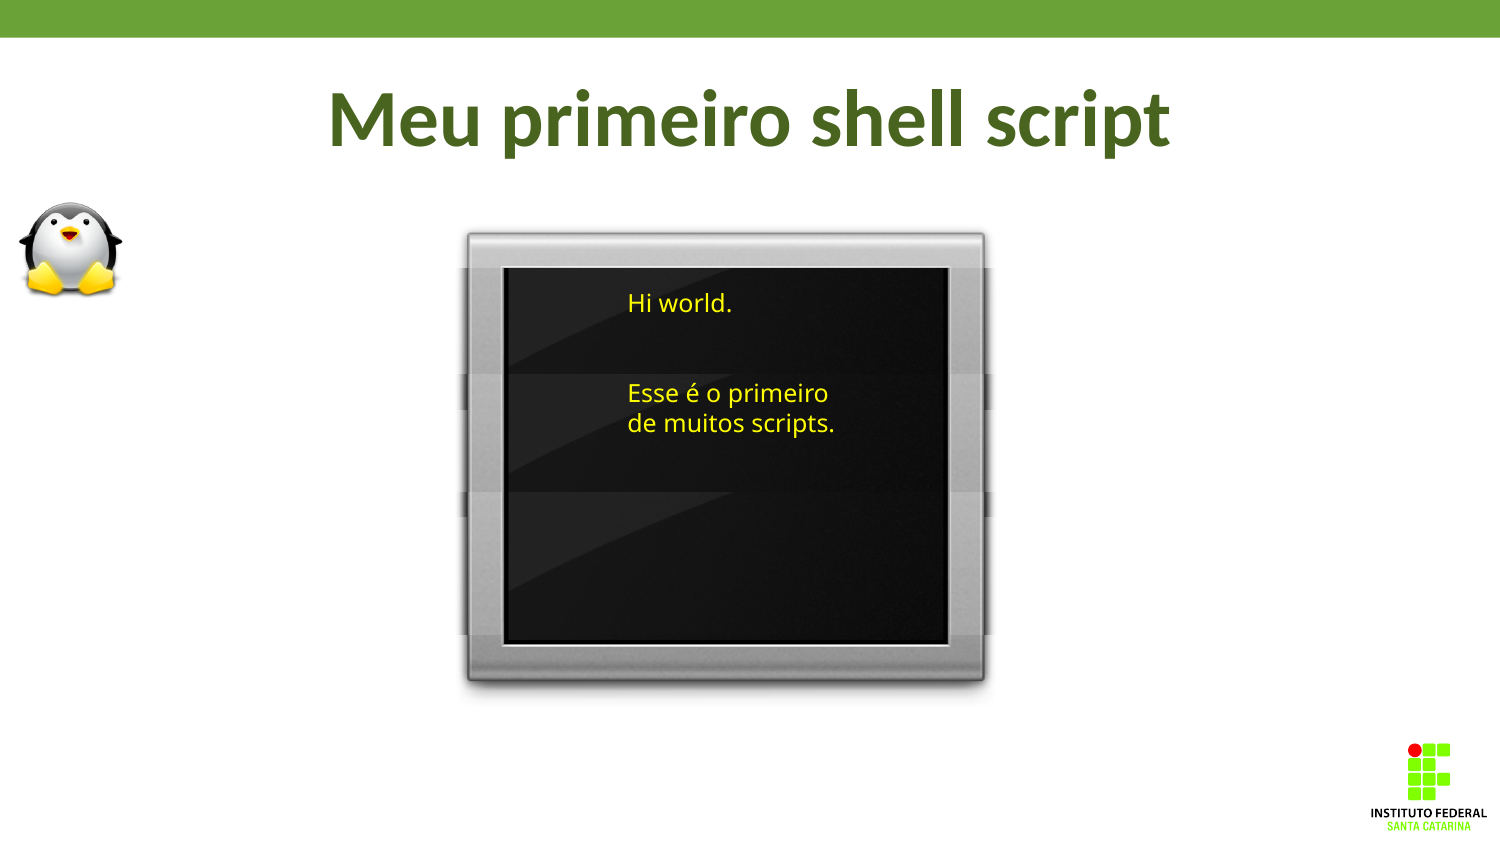

# Meu primeiro shell script
Hi world.
Esse é o primeiro
de muitos scripts.